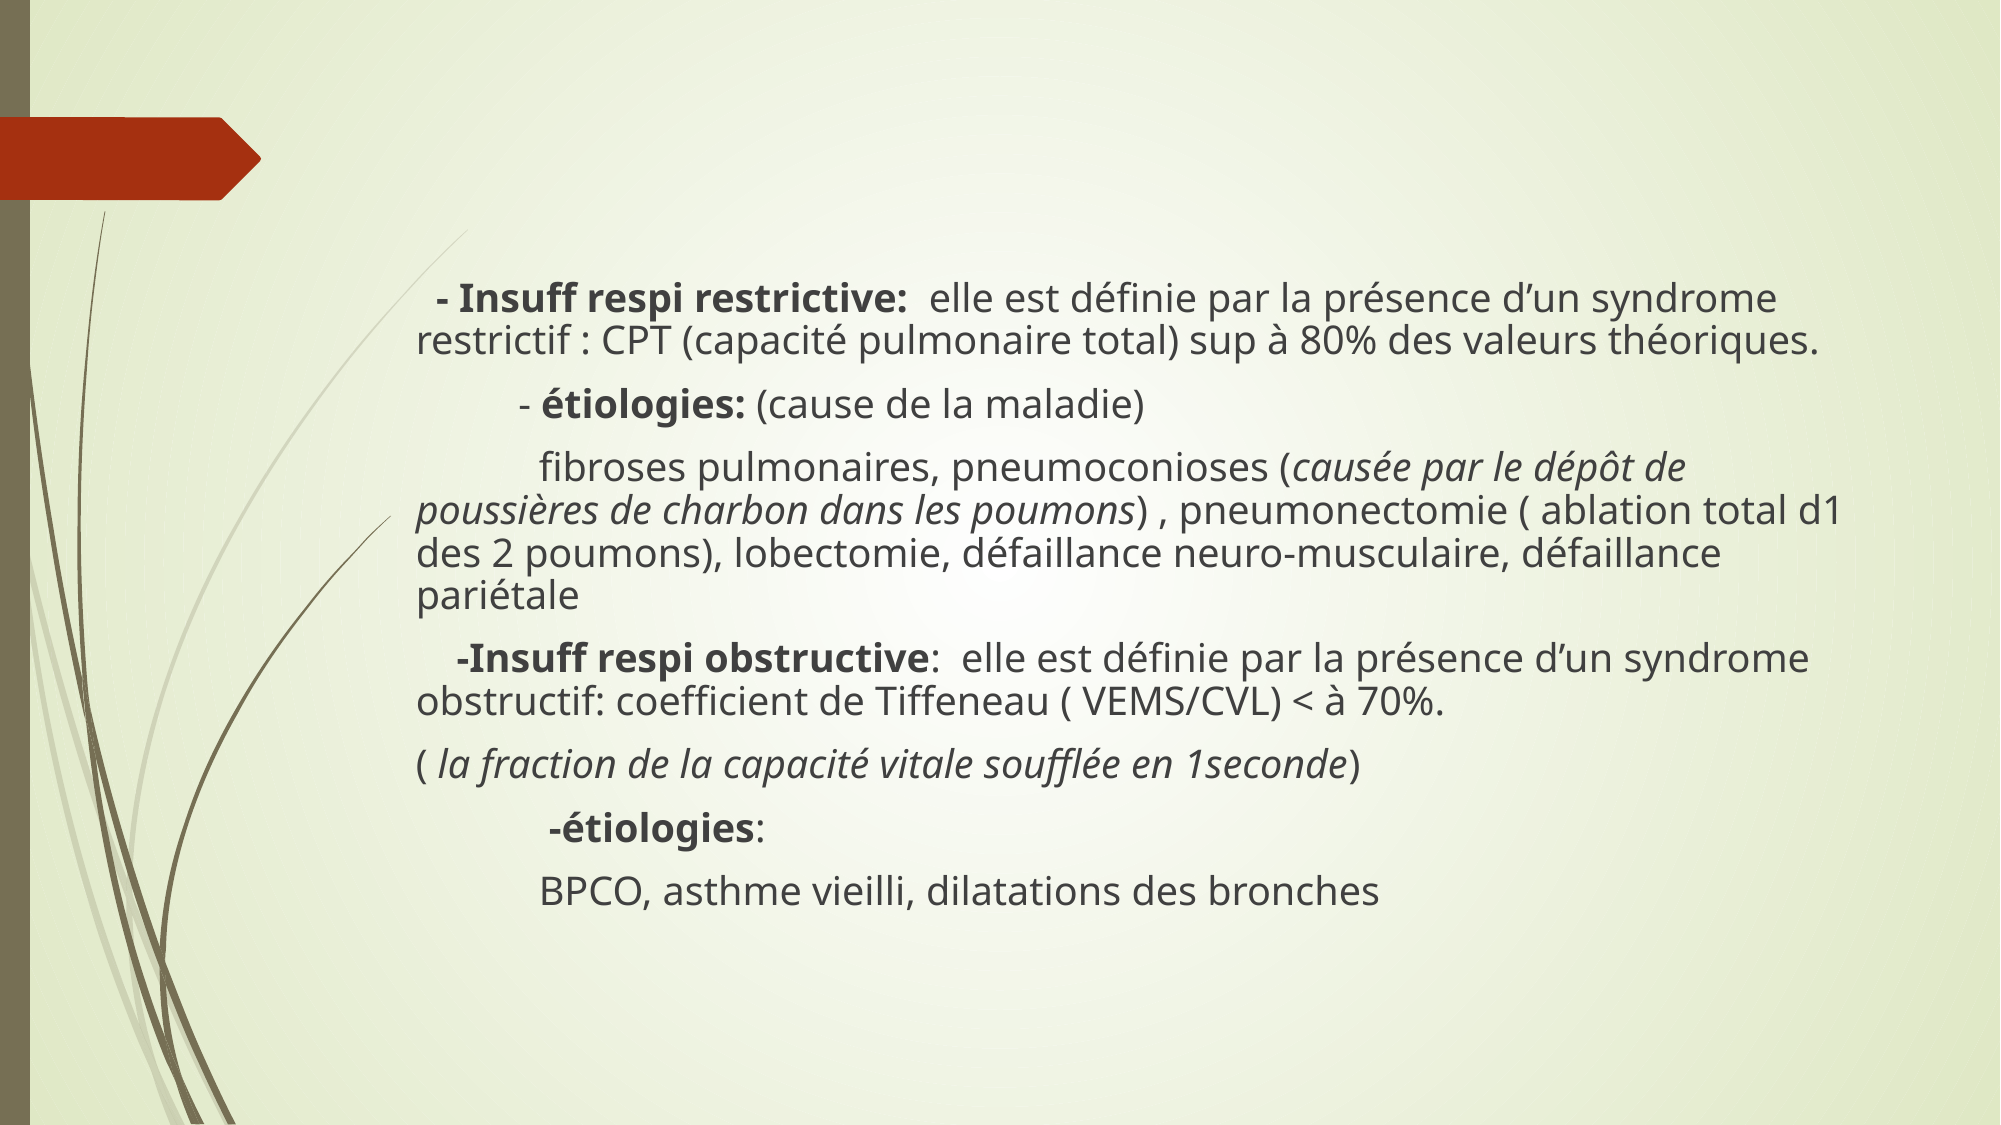

#
 - Insuff respi restrictive: elle est définie par la présence d’un syndrome restrictif : CPT (capacité pulmonaire total) sup à 80% des valeurs théoriques.
 - étiologies: (cause de la maladie)
 fibroses pulmonaires, pneumoconioses (causée par le dépôt de poussières de charbon dans les poumons) , pneumonectomie ( ablation total d1 des 2 poumons), lobectomie, défaillance neuro-musculaire, défaillance pariétale
 -Insuff respi obstructive: elle est définie par la présence d’un syndrome obstructif: coefficient de Tiffeneau ( VEMS/CVL) < à 70%.
( la fraction de la capacité vitale soufflée en 1seconde)
 -étiologies:
 BPCO, asthme vieilli, dilatations des bronches